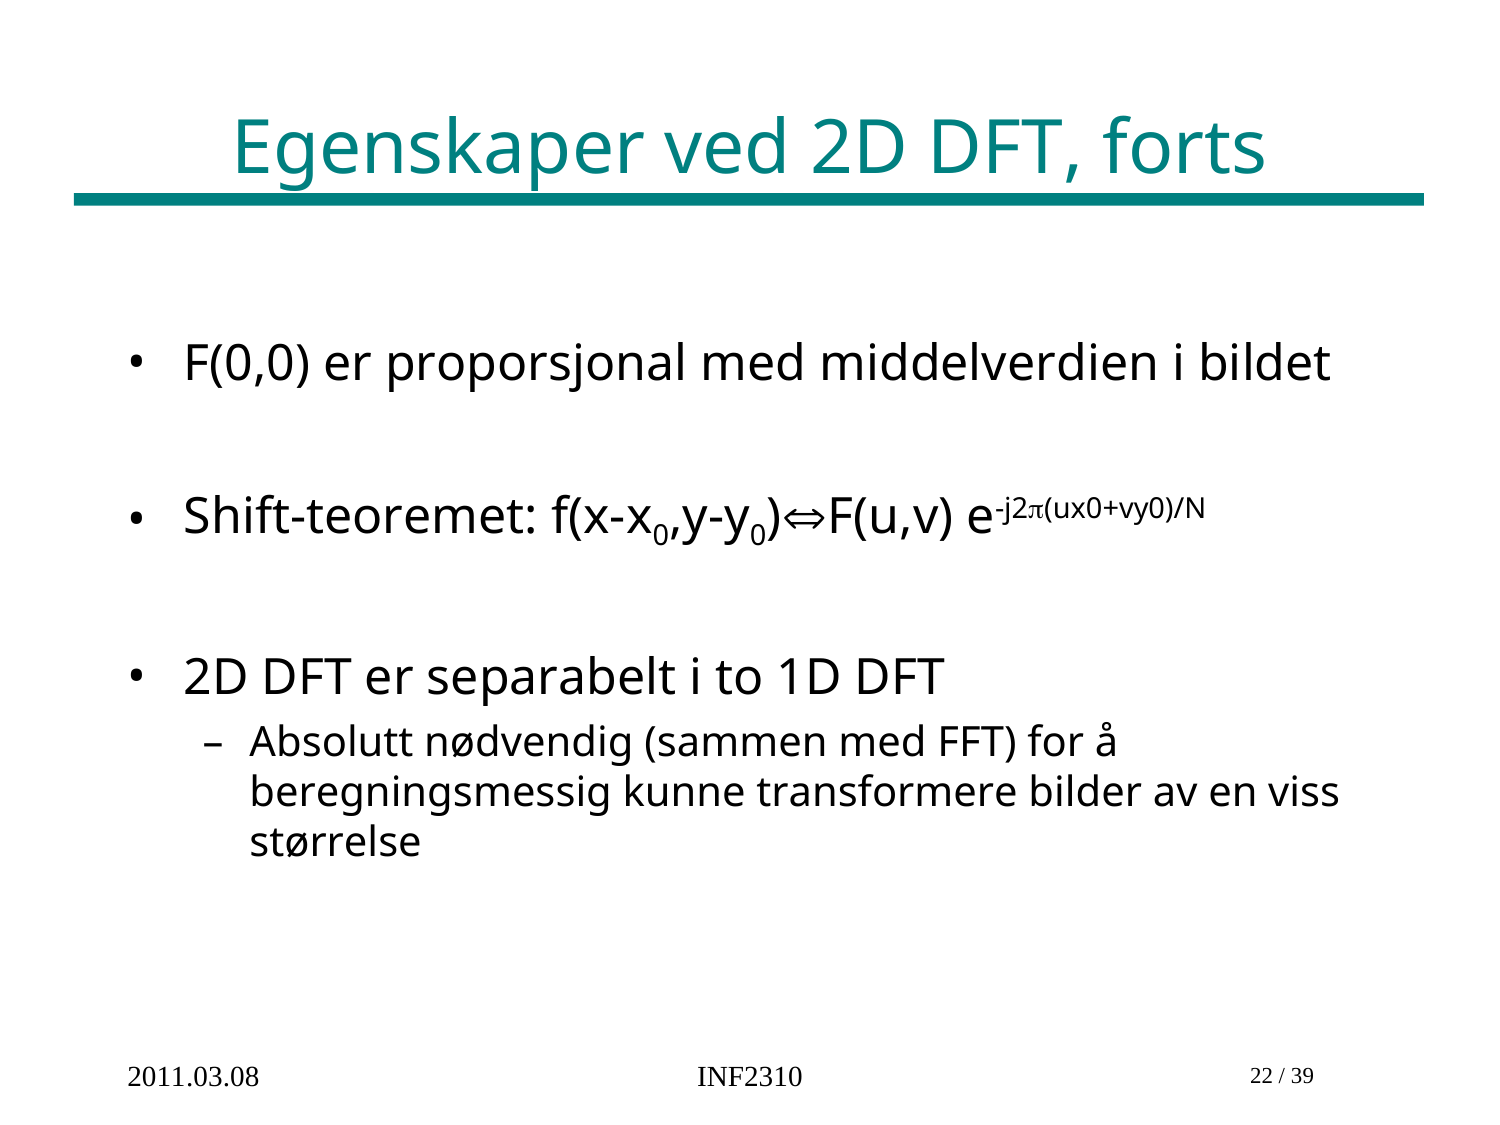

# Egenskaper ved 2D DFT, forts
F(0,0) er proporsjonal med middelverdien i bildet
Shift-teoremet: f(x-x0,y-y0)F(u,v) e-j2(ux0+vy0)/N
2D DFT er separabelt i to 1D DFT
Absolutt nødvendig (sammen med FFT) for å beregningsmessig kunne transformere bilder av en viss størrelse
2011.03.08XXX
INF2310